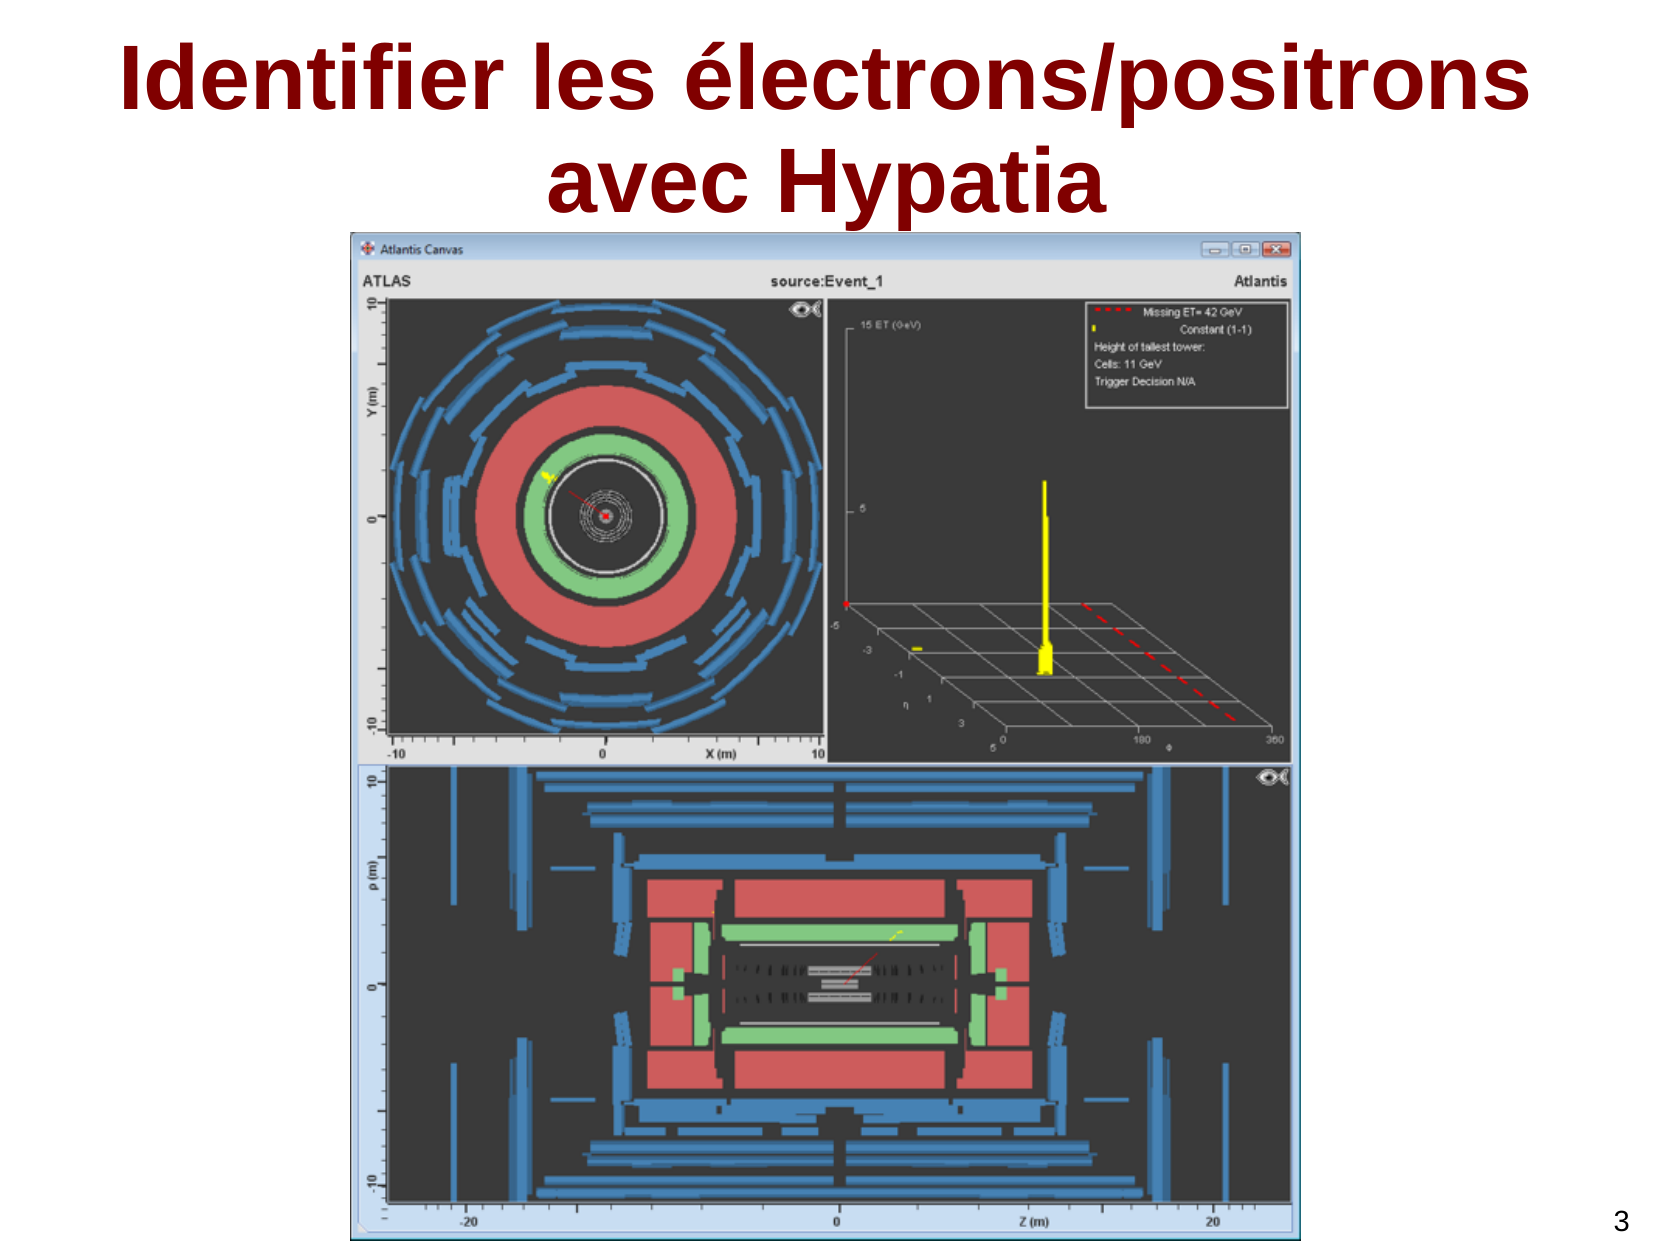

# Identifier les électrons/positrons avec Hypatia
3